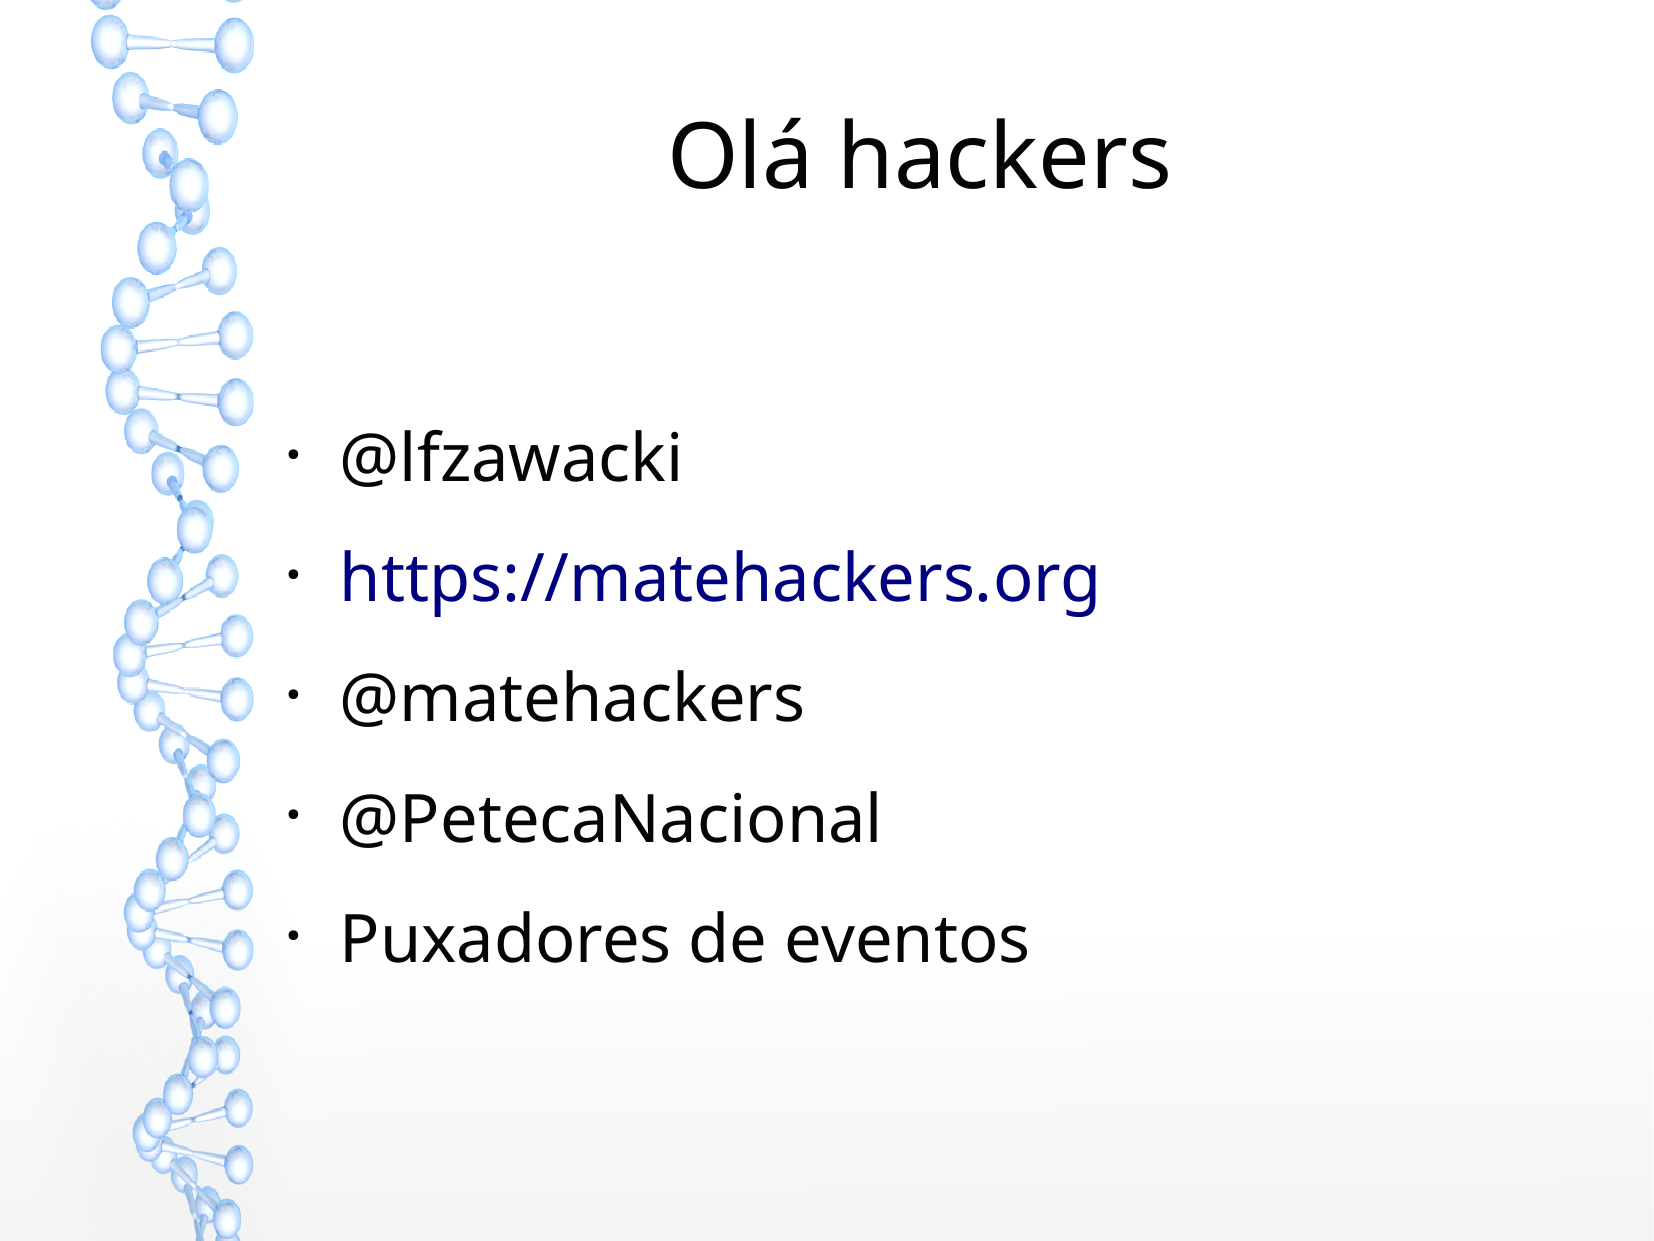

# Olá hackers
@lfzawacki
https://matehackers.org
@matehackers
@PetecaNacional
Puxadores de eventos